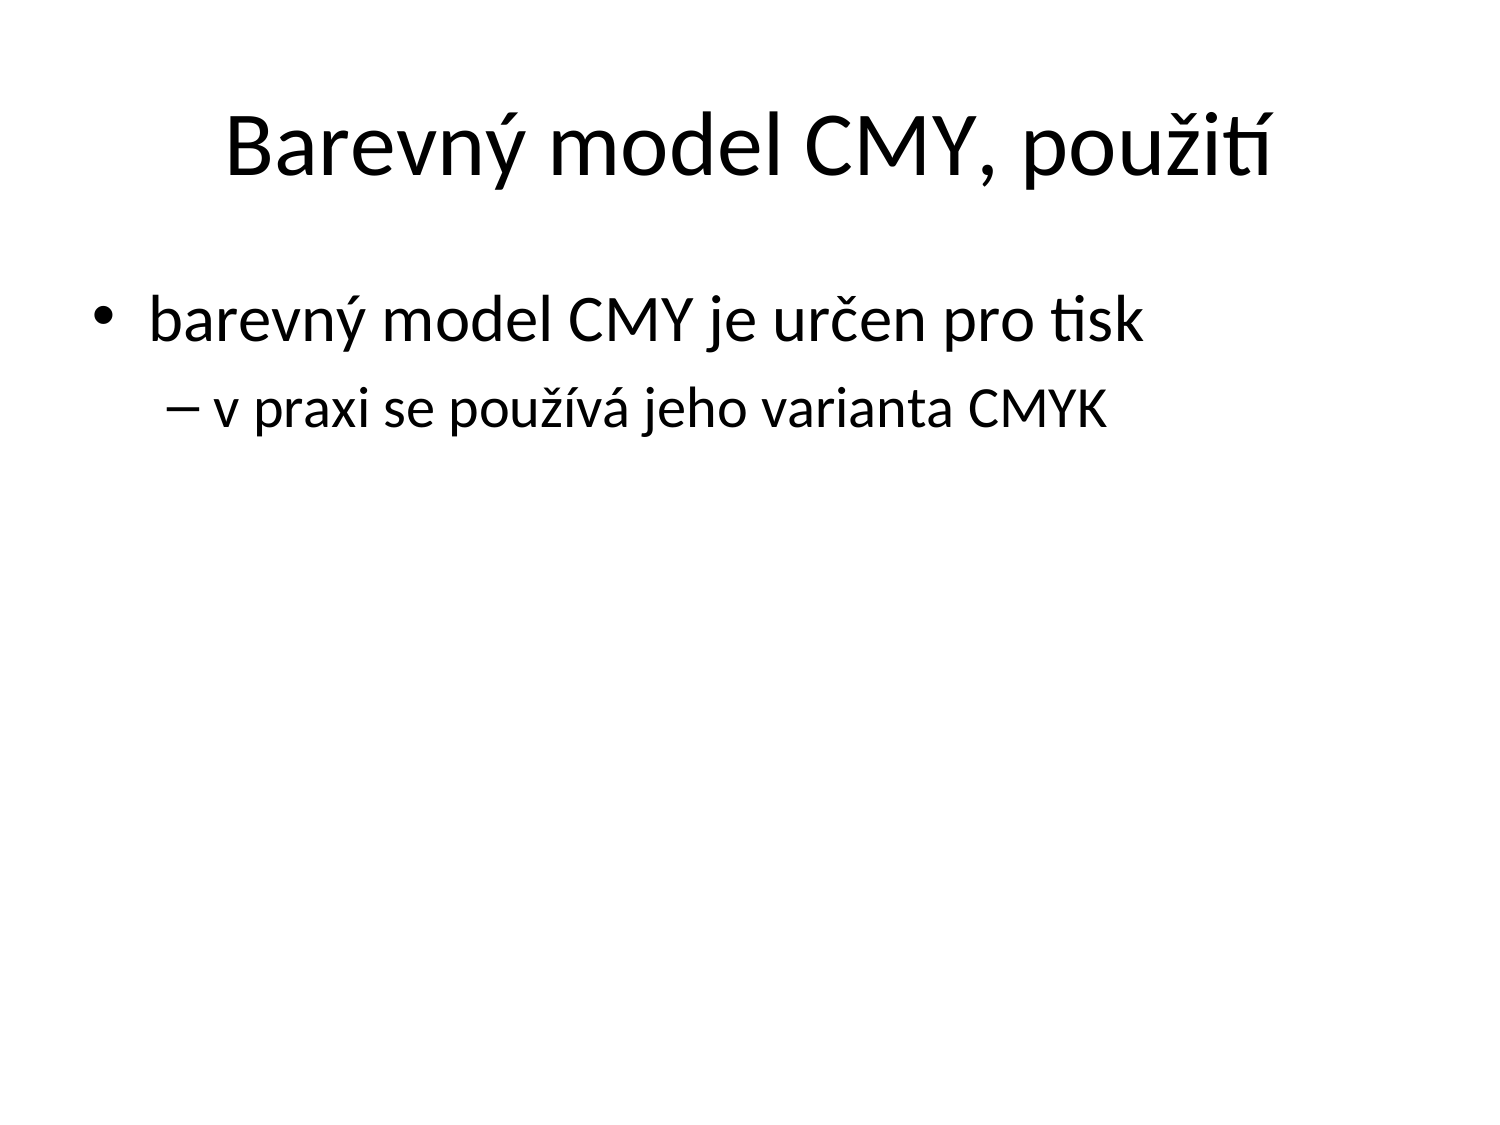

# Barevný model CMY, použití
barevný model CMY je určen pro tisk
v praxi se používá jeho varianta CMYK